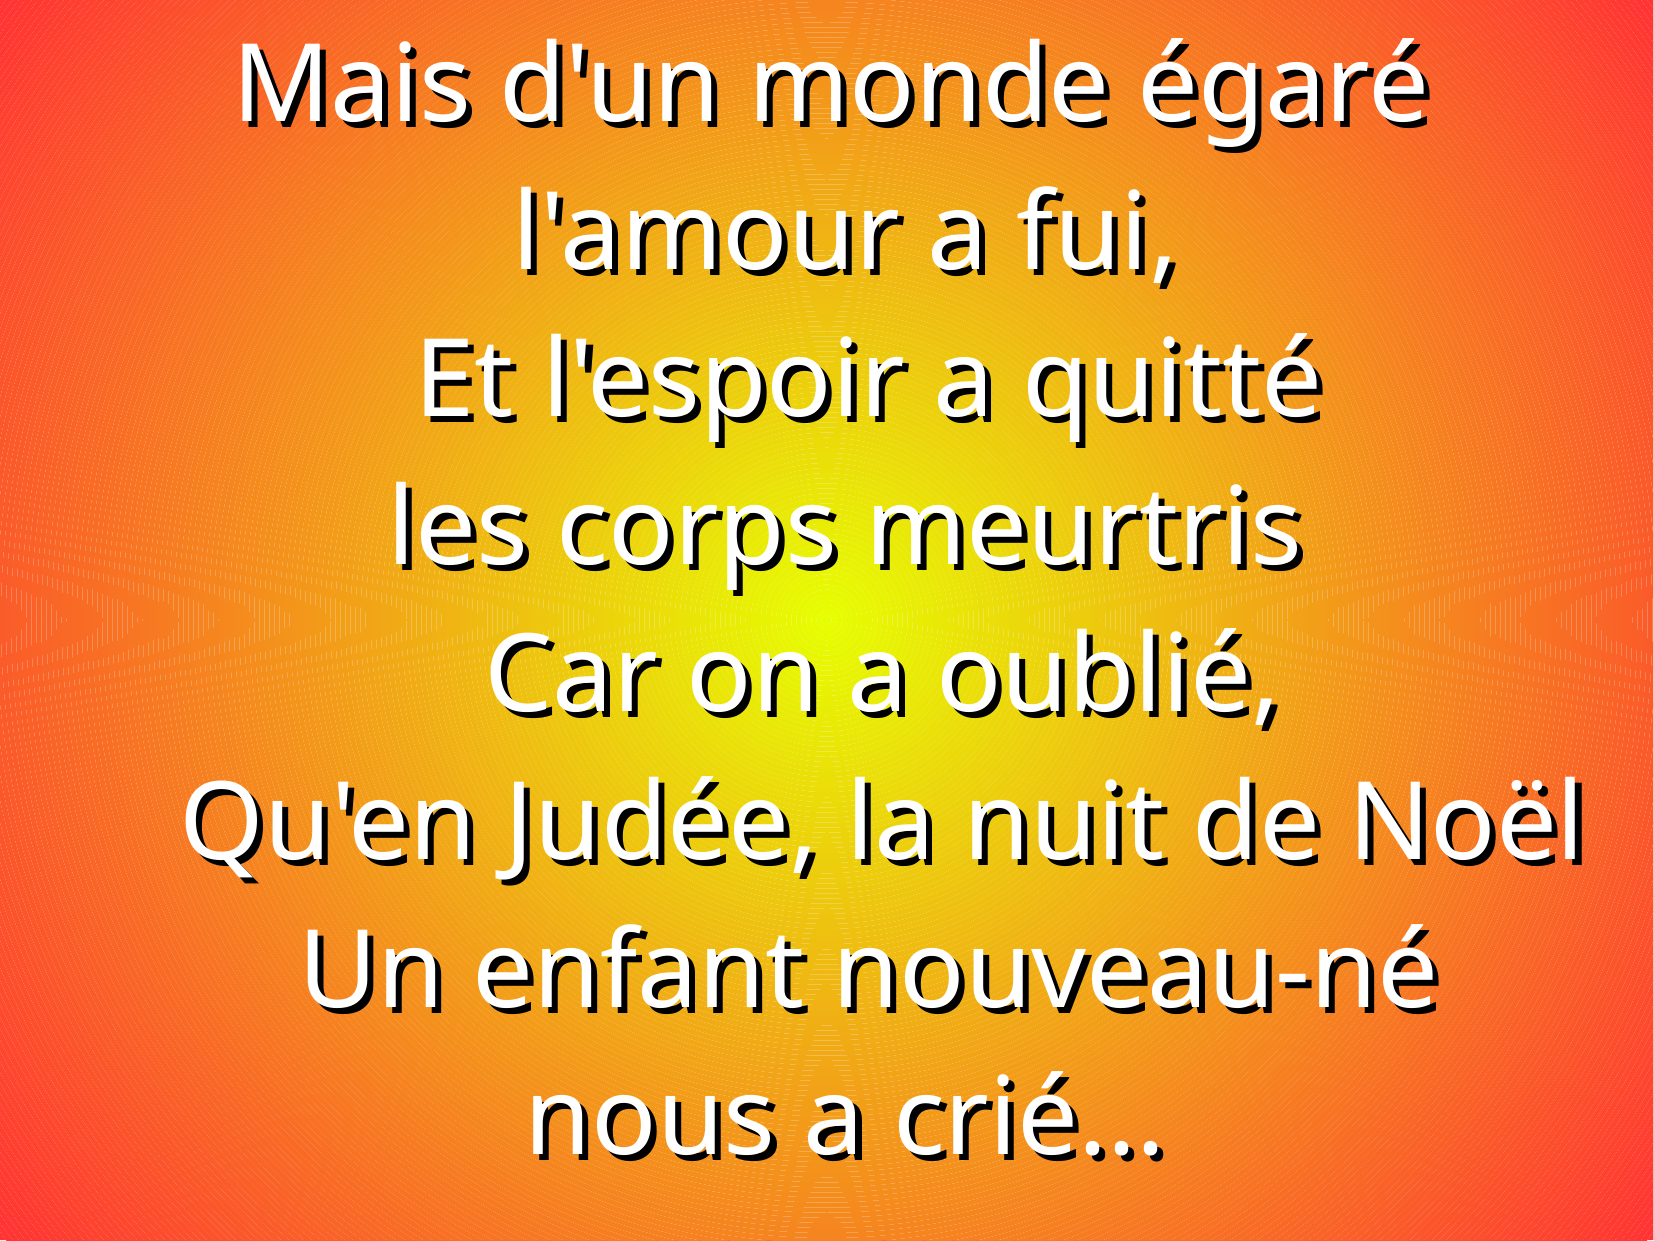

# Mais d'un monde égaré
l'amour a fui,
Et l'espoir a quitté
les corps meurtris
Car on a oublié,
Qu'en Judée, la nuit de Noël
Un enfant nouveau-né
nous a crié...